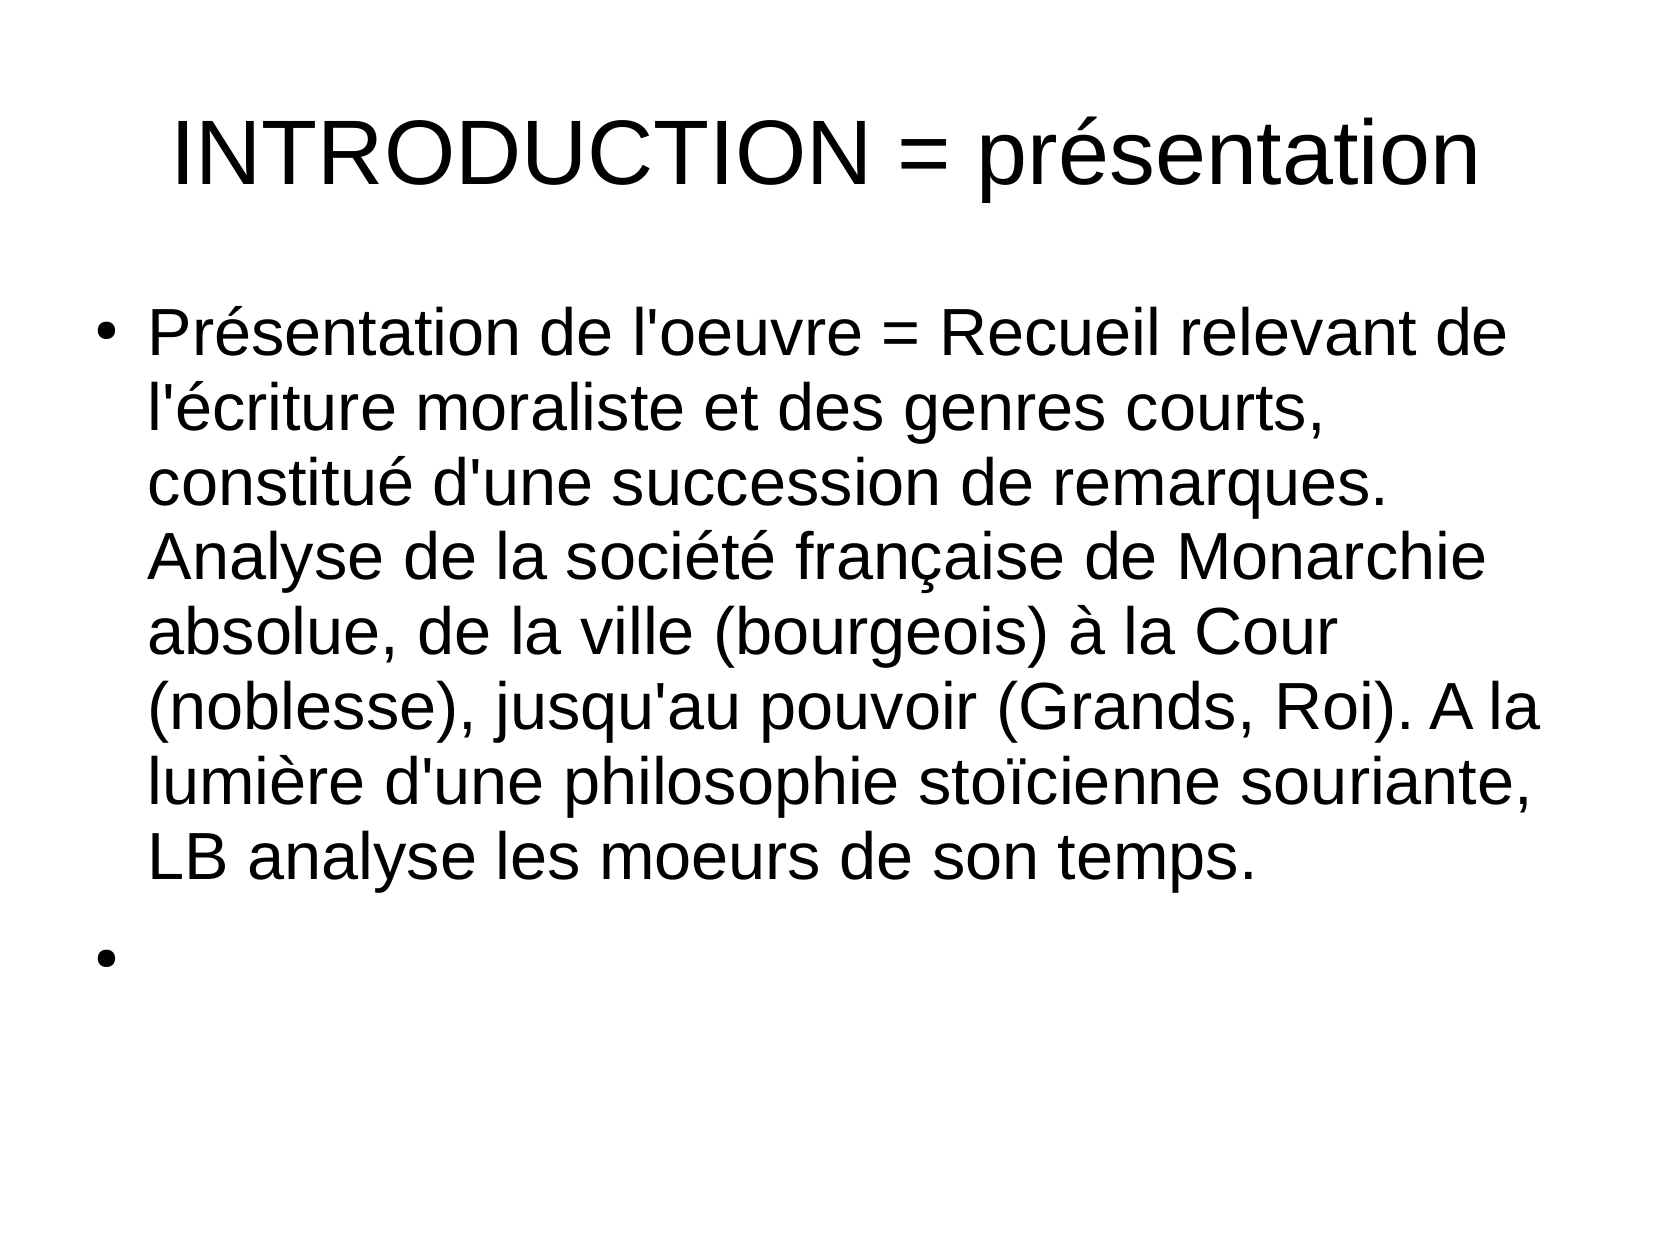

# INTRODUCTION = présentation
Présentation de l'oeuvre = Recueil relevant de l'écriture moraliste et des genres courts, constitué d'une succession de remarques. Analyse de la société française de Monarchie absolue, de la ville (bourgeois) à la Cour (noblesse), jusqu'au pouvoir (Grands, Roi). A la lumière d'une philosophie stoïcienne souriante, LB analyse les moeurs de son temps.